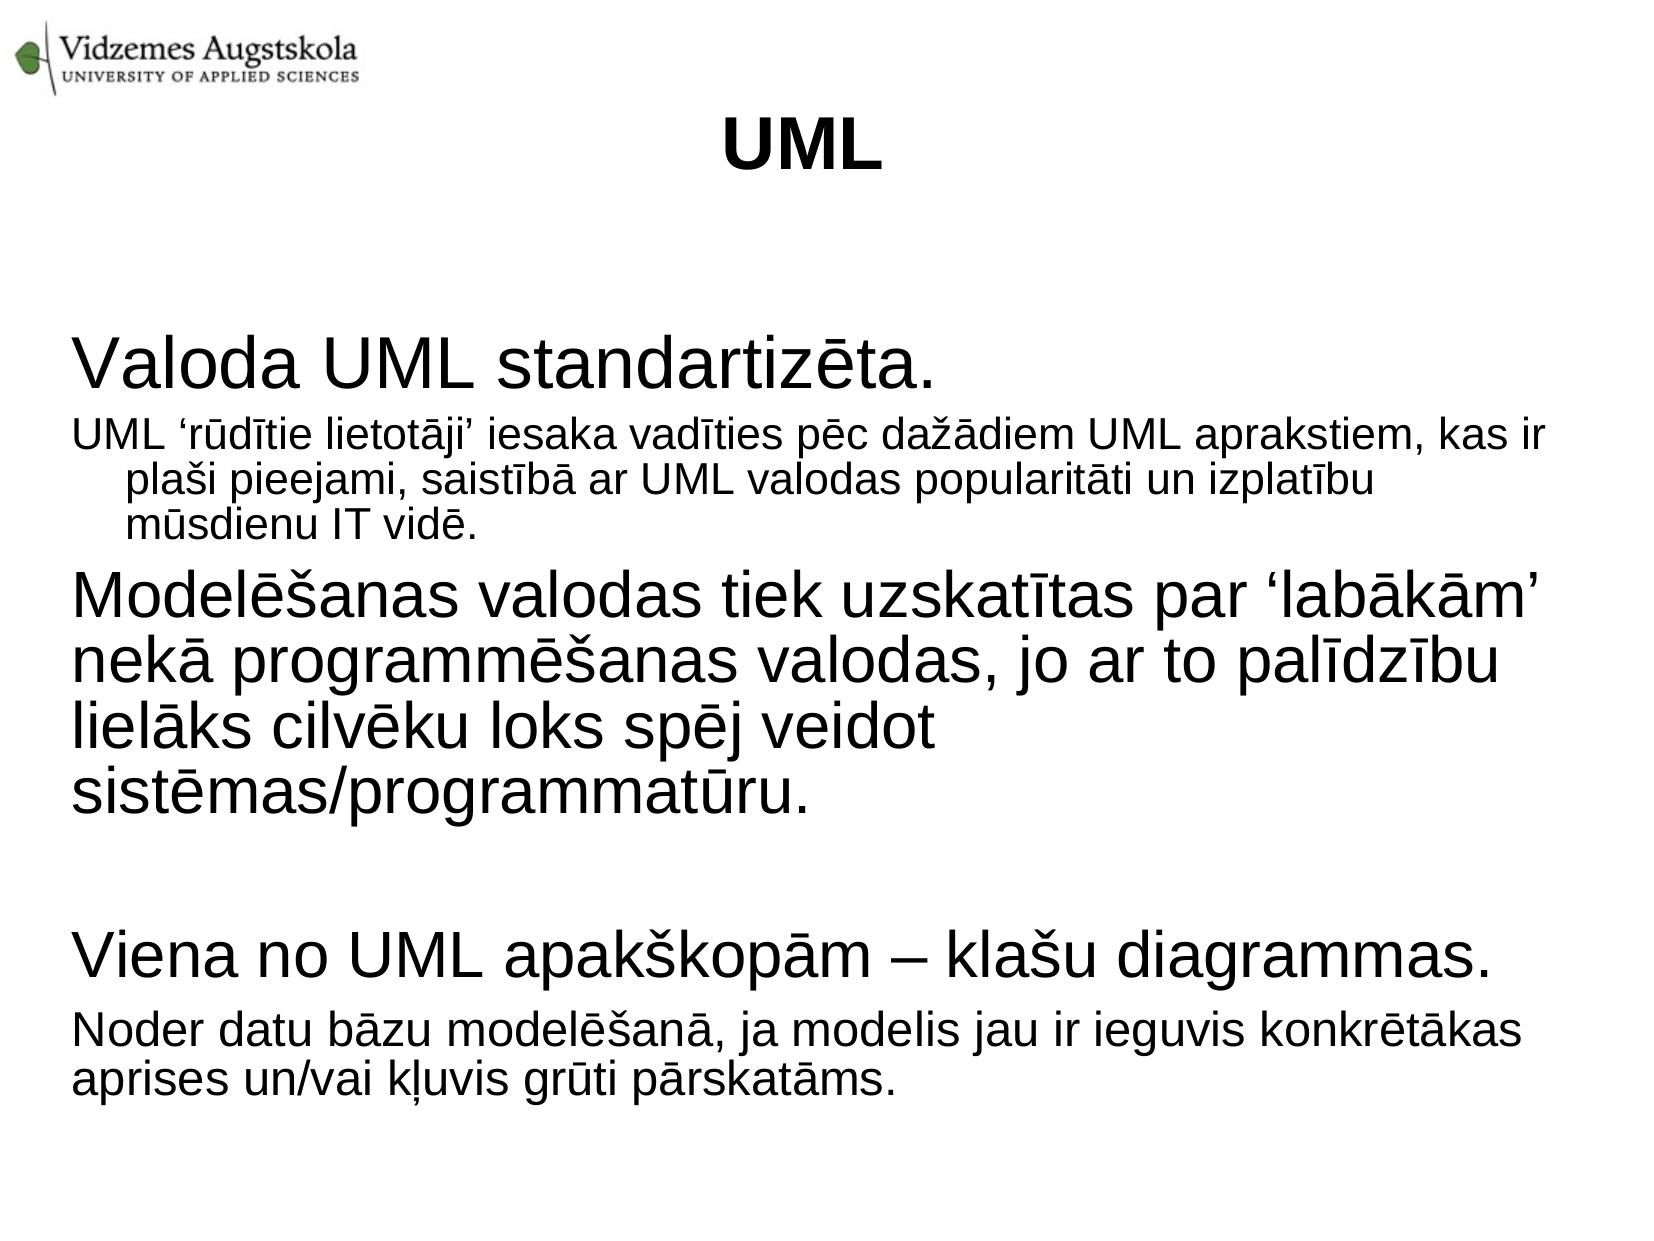

# UML
Valoda UML standartizēta.
UML ‘rūdītie lietotāji’ iesaka vadīties pēc dažādiem UML aprakstiem, kas ir plaši pieejami, saistībā ar UML valodas popularitāti un izplatību mūsdienu IT vidē.
Modelēšanas valodas tiek uzskatītas par ‘labākām’ nekā programmēšanas valodas, jo ar to palīdzību lielāks cilvēku loks spēj veidot sistēmas/programmatūru.
Viena no UML apakškopām – klašu diagrammas.
Noder datu bāzu modelēšanā, ja modelis jau ir ieguvis konkrētākas aprises un/vai kļuvis grūti pārskatāms.